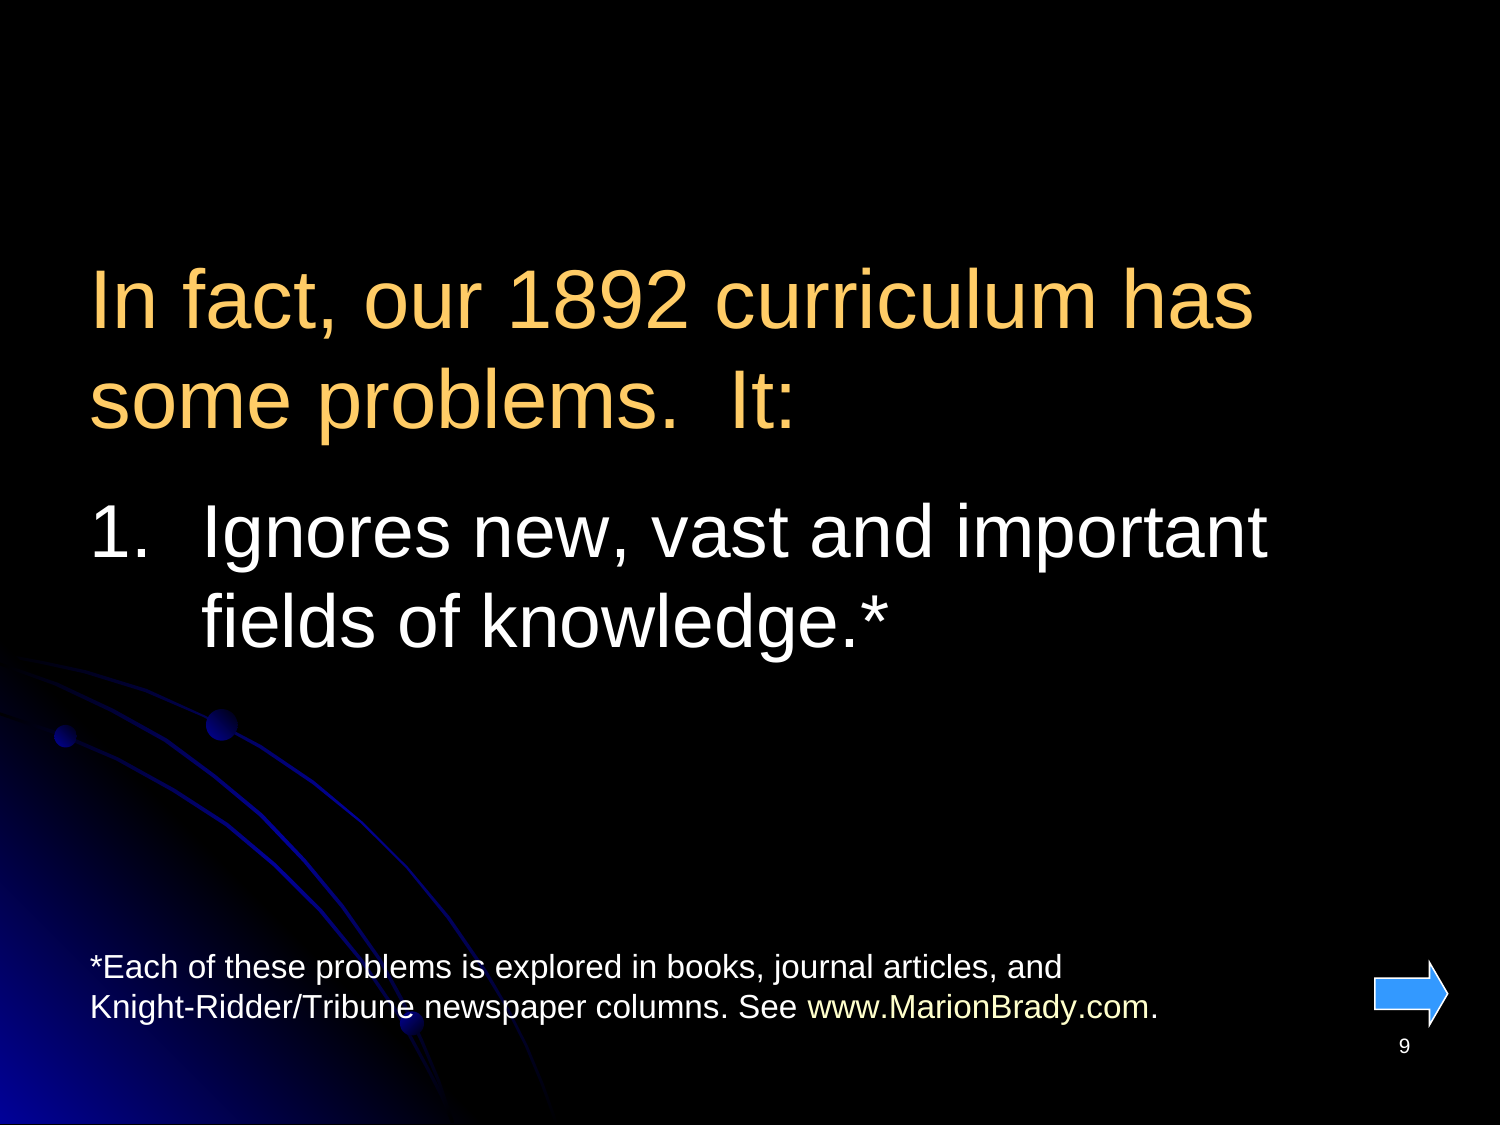

In fact, our 1892 curriculum has some problems. It:
Ignores new, vast and important fields of knowledge.*
*Each of these problems is explored in books, journal articles, and Knight-Ridder/Tribune newspaper columns. See www.MarionBrady.com.
9